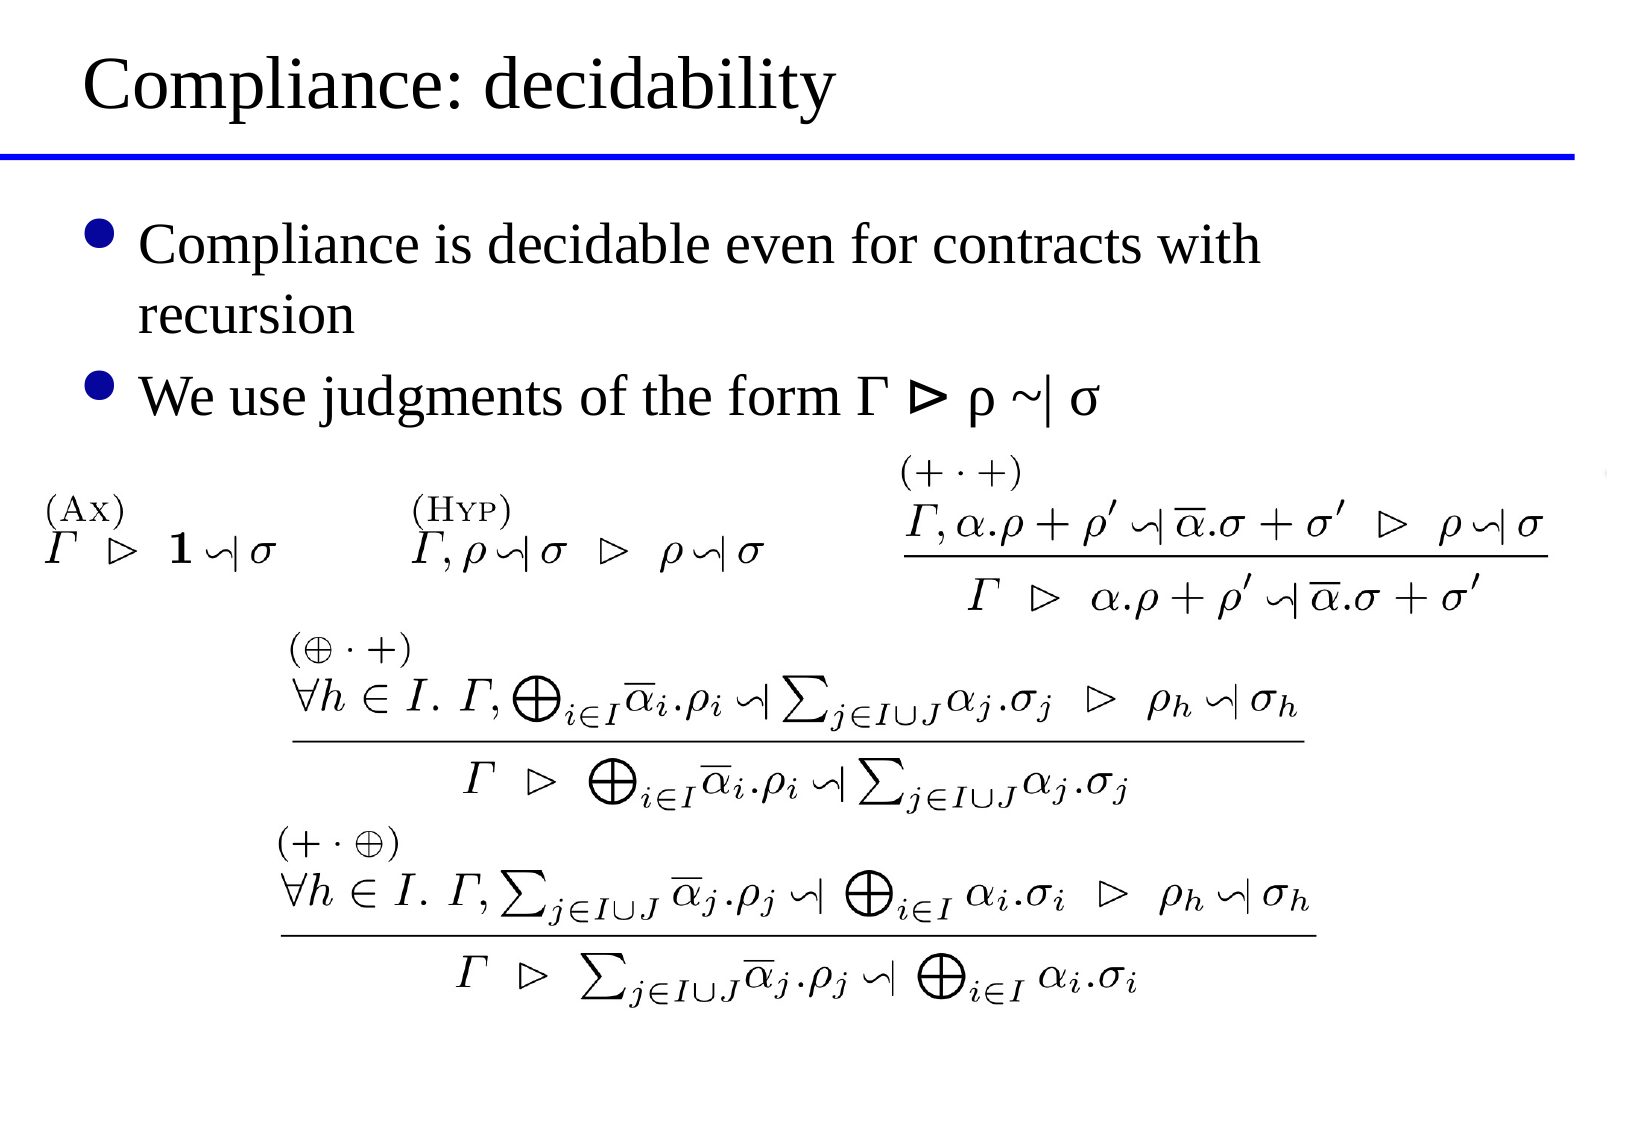

# Compliance: decidability
Compliance is decidable even for contracts with recursion
We use judgments of the form Γ ⊳ ρ ~| σ